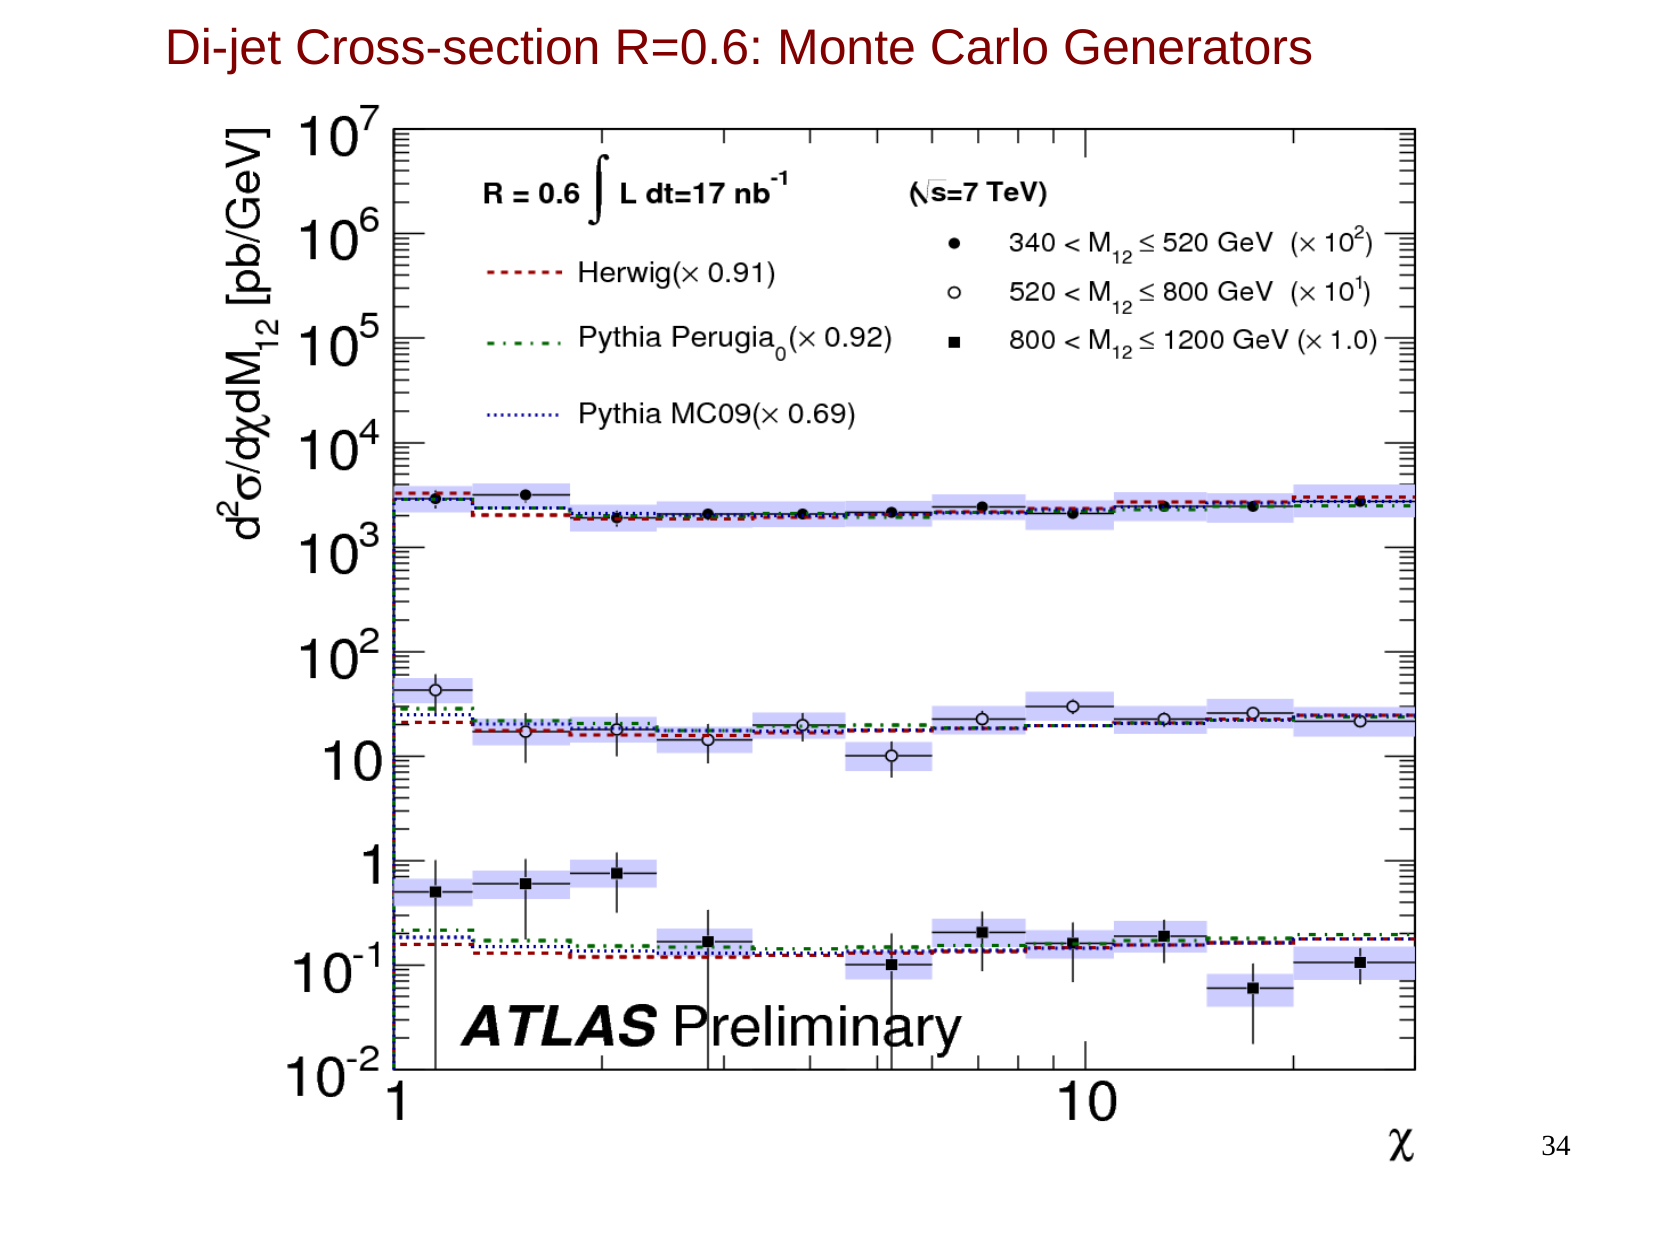

Di-jet Cross-section R=0.6: Monte Carlo Generators
34